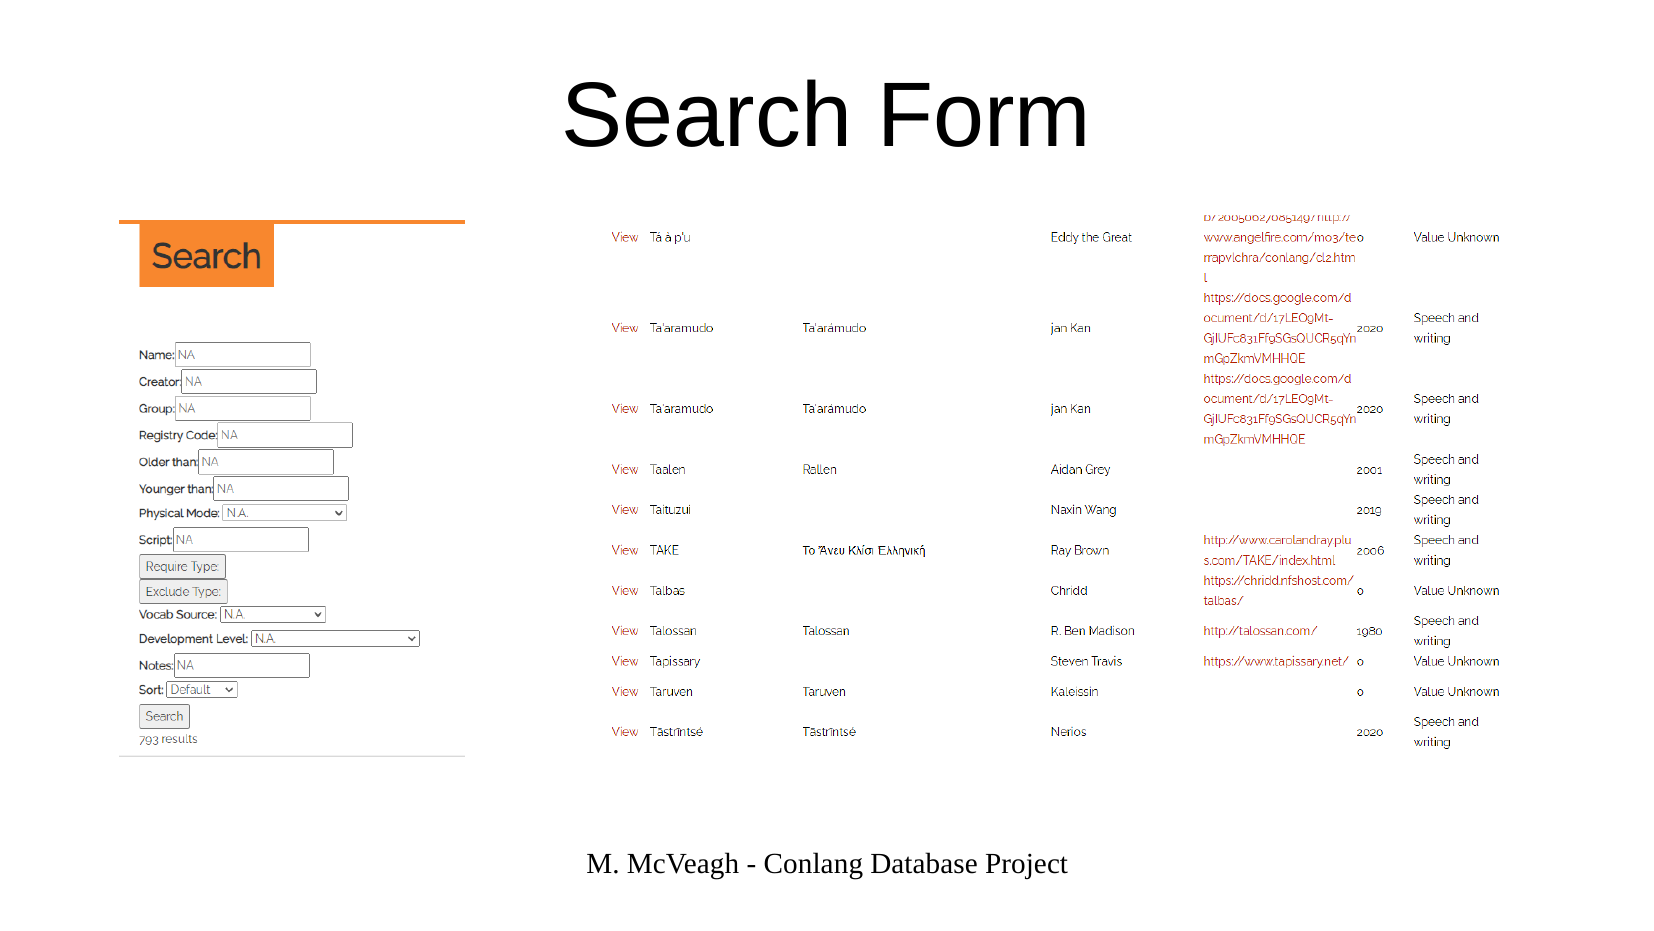

# Search Form
M. McVeagh - Conlang Database Project